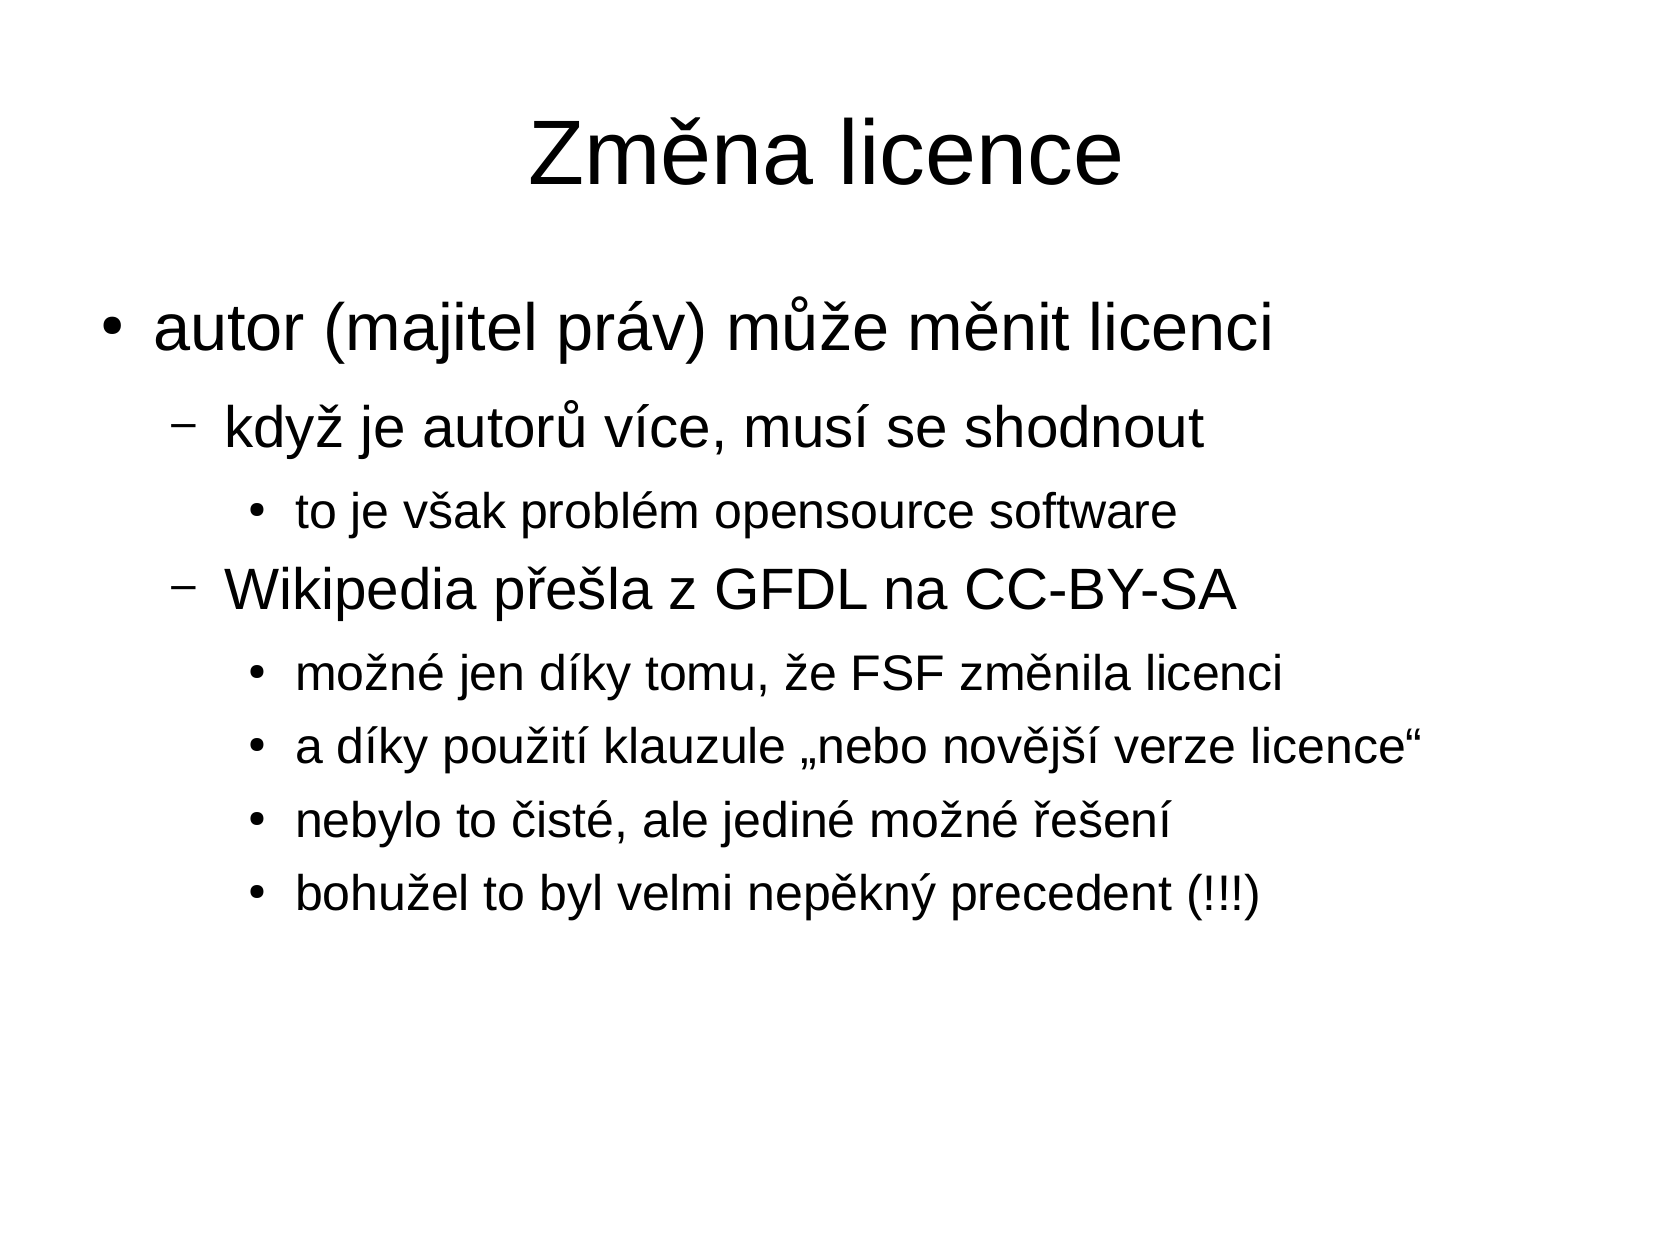

# Změna licence
autor (majitel práv) může měnit licenci
když je autorů více, musí se shodnout
to je však problém opensource software
Wikipedia přešla z GFDL na CC-BY-SA
možné jen díky tomu, že FSF změnila licenci
a díky použití klauzule „nebo novější verze licence“
nebylo to čisté, ale jediné možné řešení
bohužel to byl velmi nepěkný precedent (!!!)